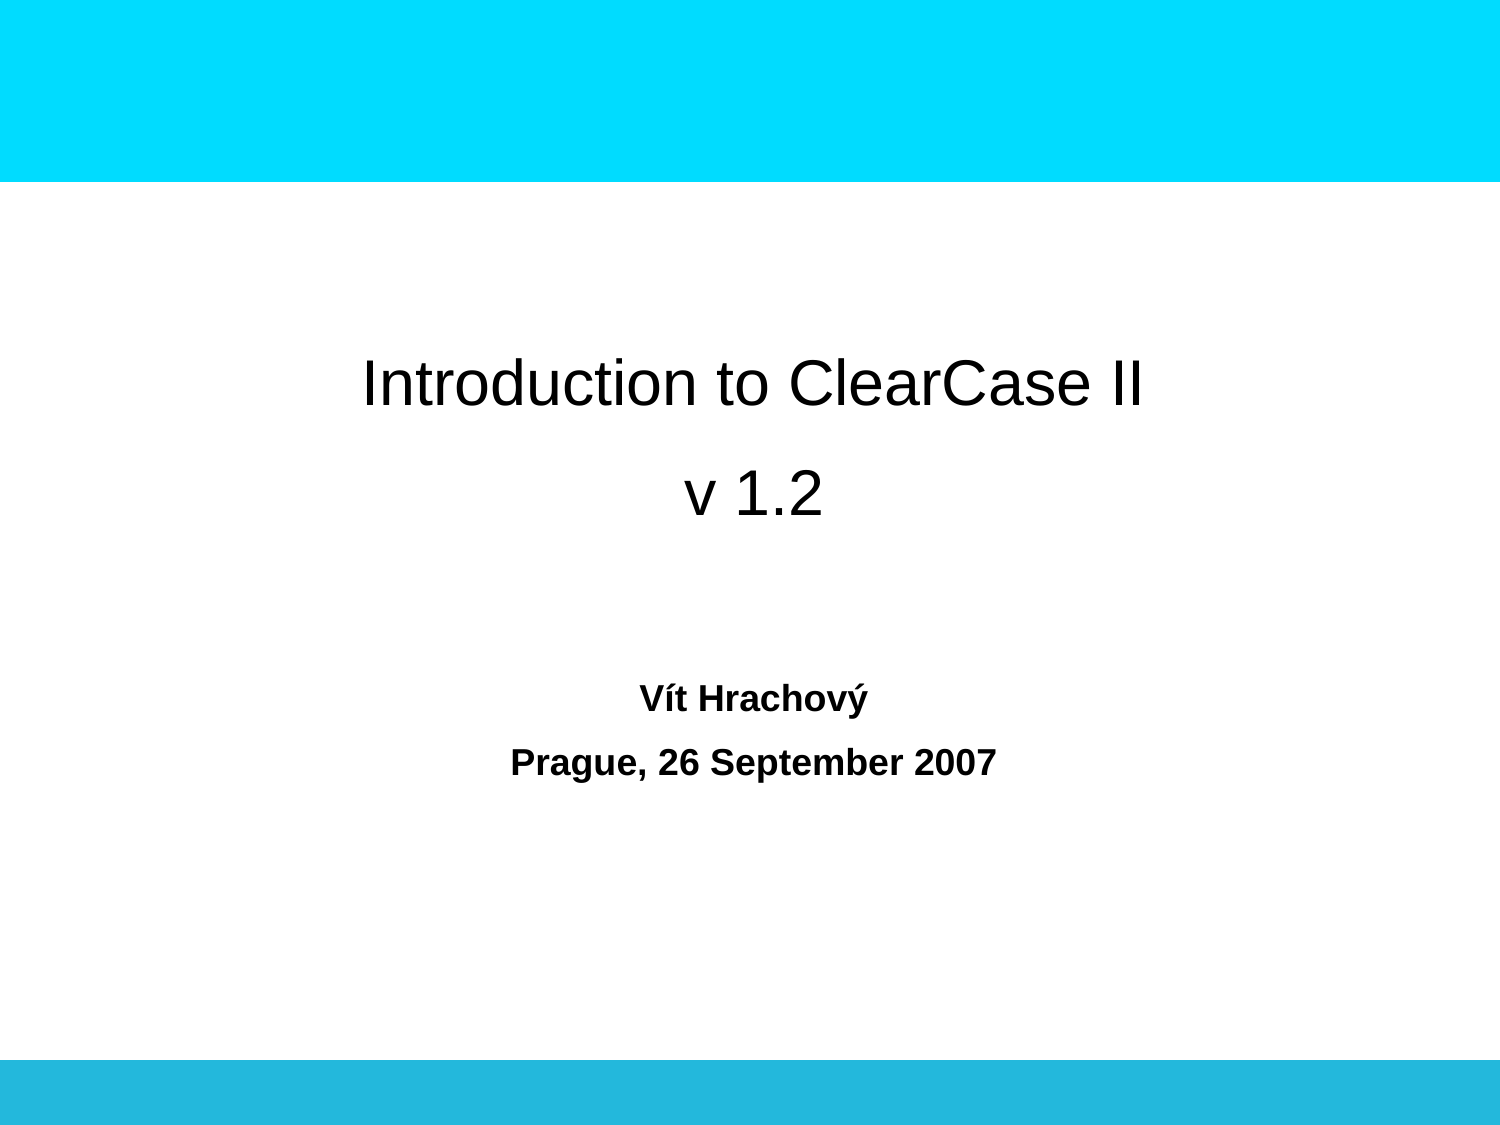

# Introduction to ClearCase II
v 1.2
Vít Hrachový
Prague, 26 September 2007